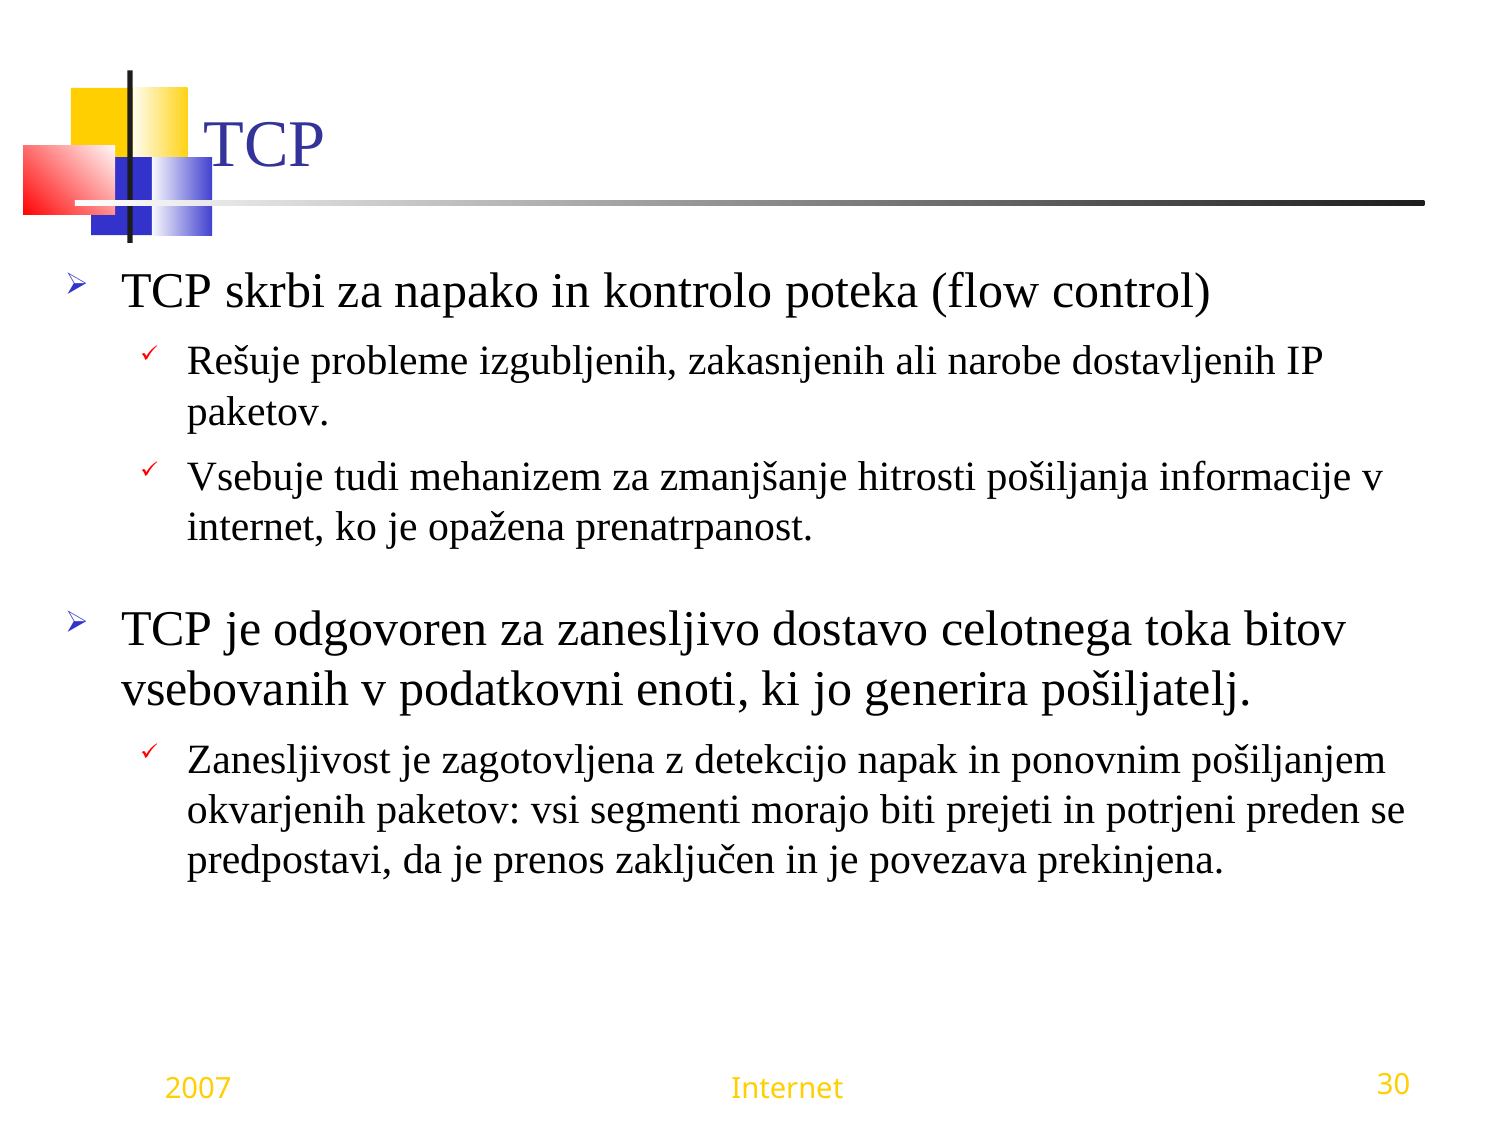

# TCP
TCP skrbi za napako in kontrolo poteka (flow control)
Rešuje probleme izgubljenih, zakasnjenih ali narobe dostavljenih IP paketov.
Vsebuje tudi mehanizem za zmanjšanje hitrosti pošiljanja informacije v internet, ko je opažena prenatrpanost.
TCP je odgovoren za zanesljivo dostavo celotnega toka bitov vsebovanih v podatkovni enoti, ki jo generira pošiljatelj.
Zanesljivost je zagotovljena z detekcijo napak in ponovnim pošiljanjem okvarjenih paketov: vsi segmenti morajo biti prejeti in potrjeni preden se predpostavi, da je prenos zaključen in je povezava prekinjena.
2007
Internet